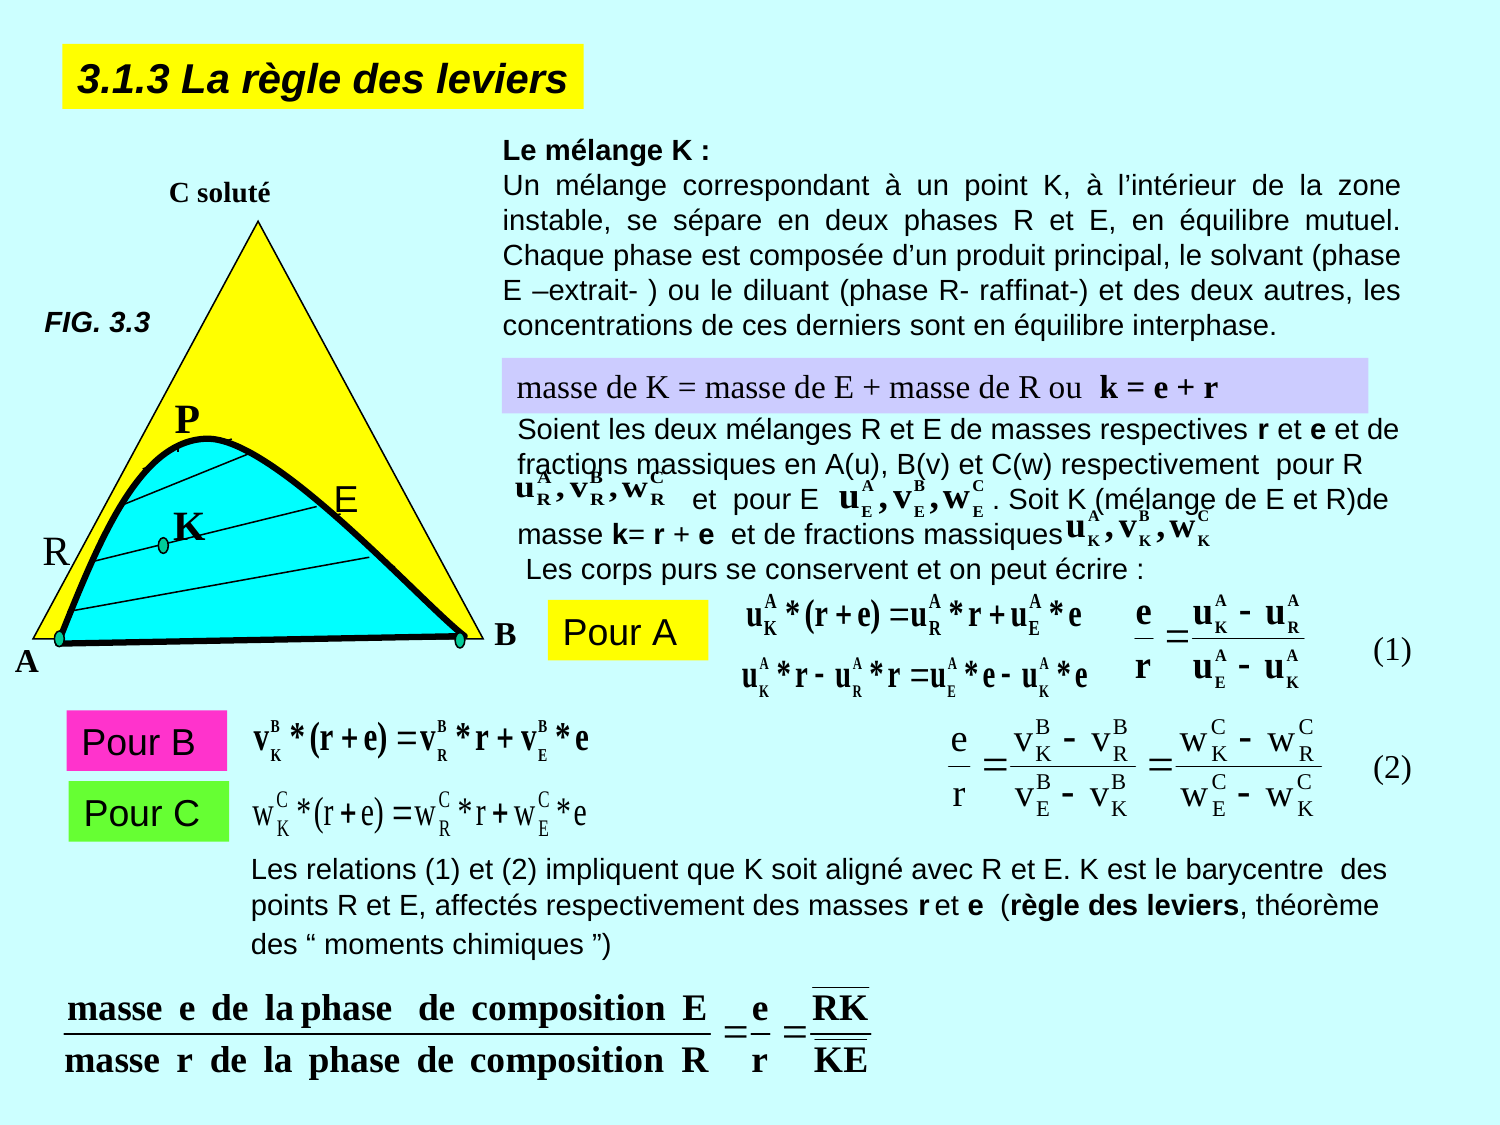

3.1.3 La règle des leviers
Le mélange K :
Un mélange correspondant à un point K, à l’intérieur de la zone instable, se sépare en deux phases R et E, en équilibre mutuel. Chaque phase est composée d’un produit principal, le solvant (phase E –extrait- ) ou le diluant (phase R- raffinat-) et des deux autres, les concentrations de ces derniers sont en équilibre interphase.
C soluté
P
E
K
R
B
A
FIG. 3.3
masse de K = masse de E + masse de R ou k = e + r
Soient les deux mélanges R et E de masses respectives r et e et de fractions massiques en A(u), B(v) et C(w) respectivement pour R
	 et pour E	 . Soit K (mélange de E et R)de masse k= r + e et de fractions massiques
 Les corps purs se conservent et on peut écrire :
Pour A
(1)
Pour B
(2)
Pour C
Les relations (1) et (2) impliquent que K soit aligné avec R et E. K est le barycentre des points R et E, affectés respectivement des masses r et e (règle des leviers, théorème des “ moments chimiques ”)